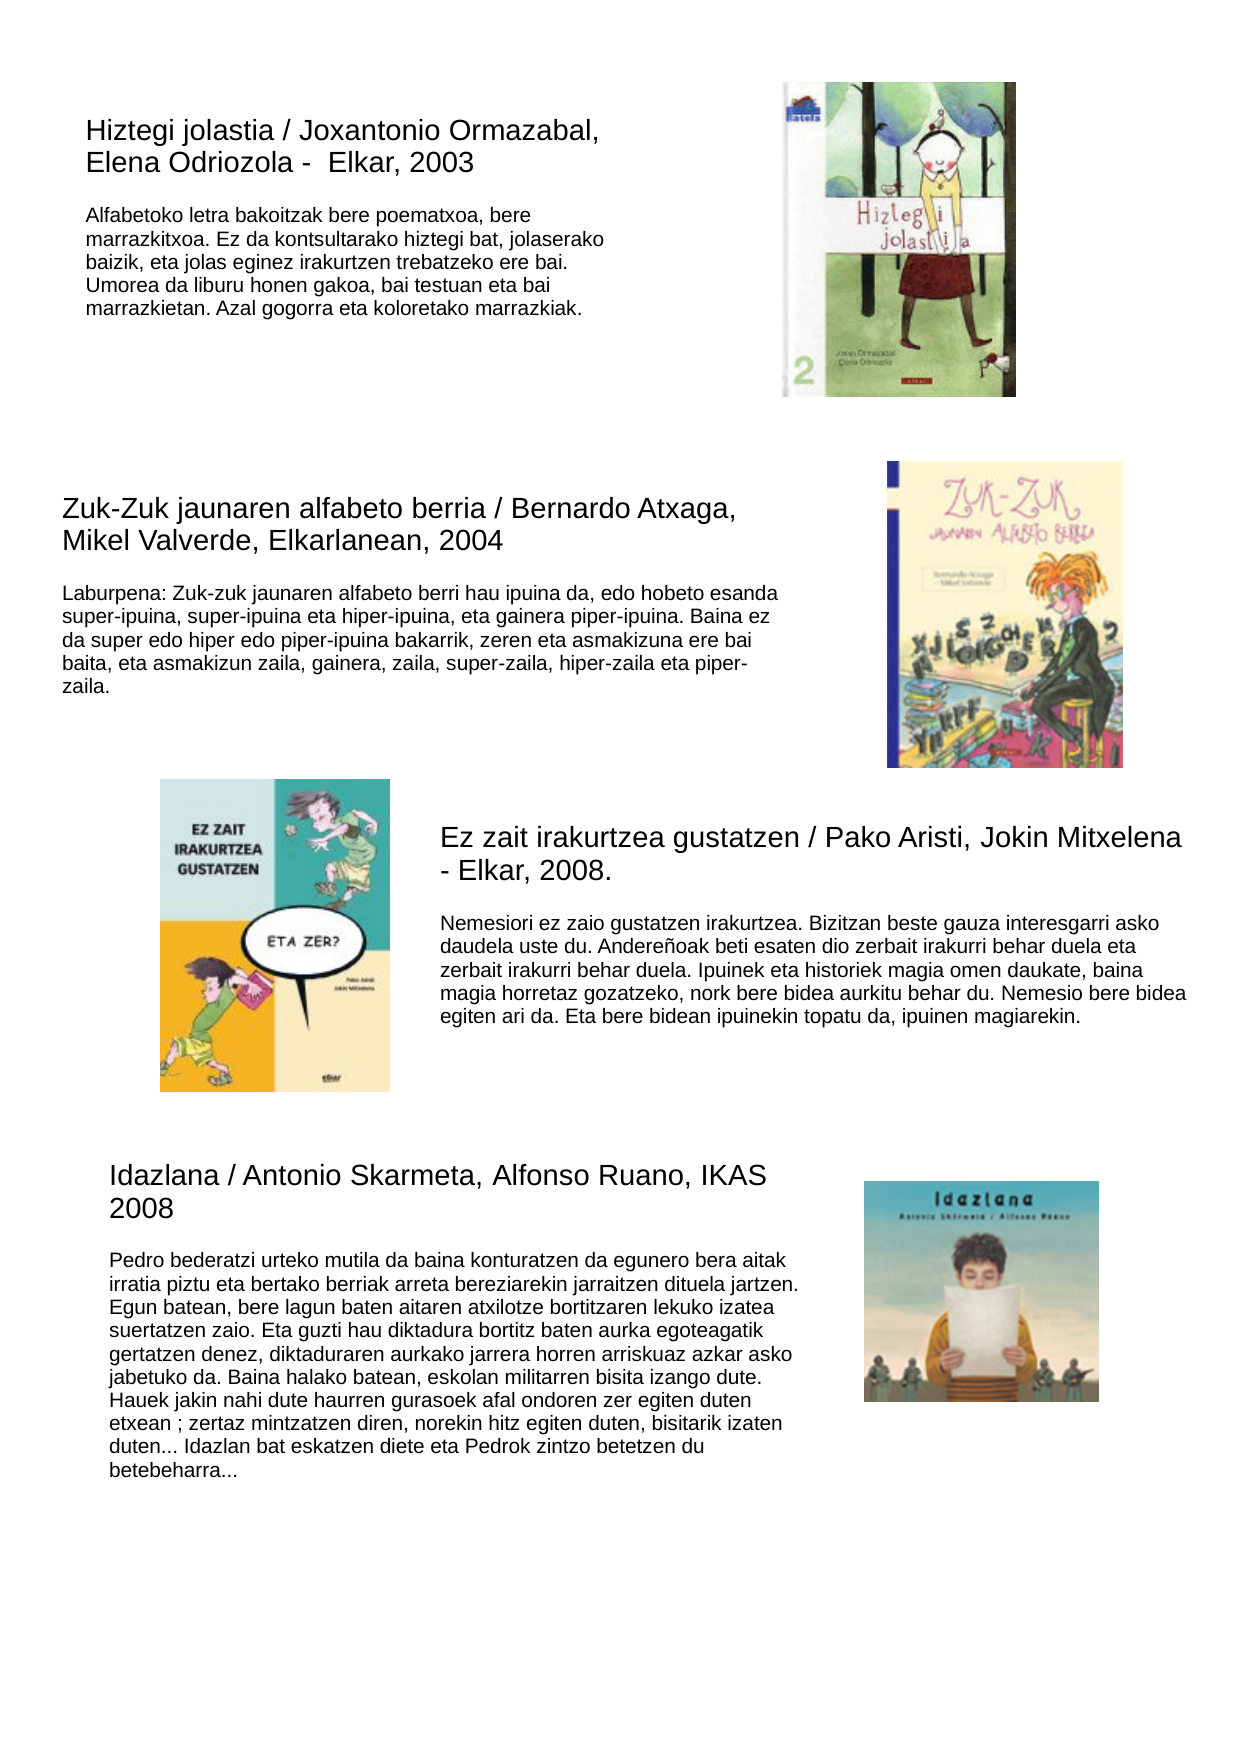

Hiztegi jolastia / Joxantonio Ormazabal, Elena Odriozola - Elkar, 2003
Alfabetoko letra bakoitzak bere poematxoa, bere marrazkitxoa. Ez da kontsultarako hiztegi bat, jolaserako baizik, eta jolas eginez irakurtzen trebatzeko ere bai. Umorea da liburu honen gakoa, bai testuan eta bai marrazkietan. Azal gogorra eta koloretako marrazkiak.
Zuk-Zuk jaunaren alfabeto berria / Bernardo Atxaga, Mikel Valverde, Elkarlanean, 2004
Laburpena: Zuk-zuk jaunaren alfabeto berri hau ipuina da, edo hobeto esanda super-ipuina, super-ipuina eta hiper-ipuina, eta gainera piper-ipuina. Baina ez da super edo hiper edo piper-ipuina bakarrik, zeren eta asmakizuna ere bai baita, eta asmakizun zaila, gainera, zaila, super-zaila, hiper-zaila eta piper-zaila.
Ez zait irakurtzea gustatzen / Pako Aristi, Jokin Mitxelena - Elkar, 2008.
Nemesiori ez zaio gustatzen irakurtzea. Bizitzan beste gauza interesgarri asko daudela uste du. Andereñoak beti esaten dio zerbait irakurri behar duela eta zerbait irakurri behar duela. Ipuinek eta historiek magia omen daukate, baina magia horretaz gozatzeko, nork bere bidea aurkitu behar du. Nemesio bere bidea egiten ari da. Eta bere bidean ipuinekin topatu da, ipuinen magiarekin.
Idazlana / Antonio Skarmeta, Alfonso Ruano, IKAS 2008
Pedro bederatzi urteko mutila da baina konturatzen da egunero bera aitak irratia piztu eta bertako berriak arreta bereziarekin jarraitzen dituela jartzen. Egun batean, bere lagun baten aitaren atxilotze bortitzaren lekuko izatea suertatzen zaio. Eta guzti hau diktadura bortitz baten aurka egoteagatik gertatzen denez, diktaduraren aurkako jarrera horren arriskuaz azkar asko jabetuko da. Baina halako batean, eskolan militarren bisita izango dute. Hauek jakin nahi dute haurren gurasoek afal ondoren zer egiten duten etxean ; zertaz mintzatzen diren, norekin hitz egiten duten, bisitarik izaten duten... Idazlan bat eskatzen diete eta Pedrok zintzo betetzen du betebeharra...